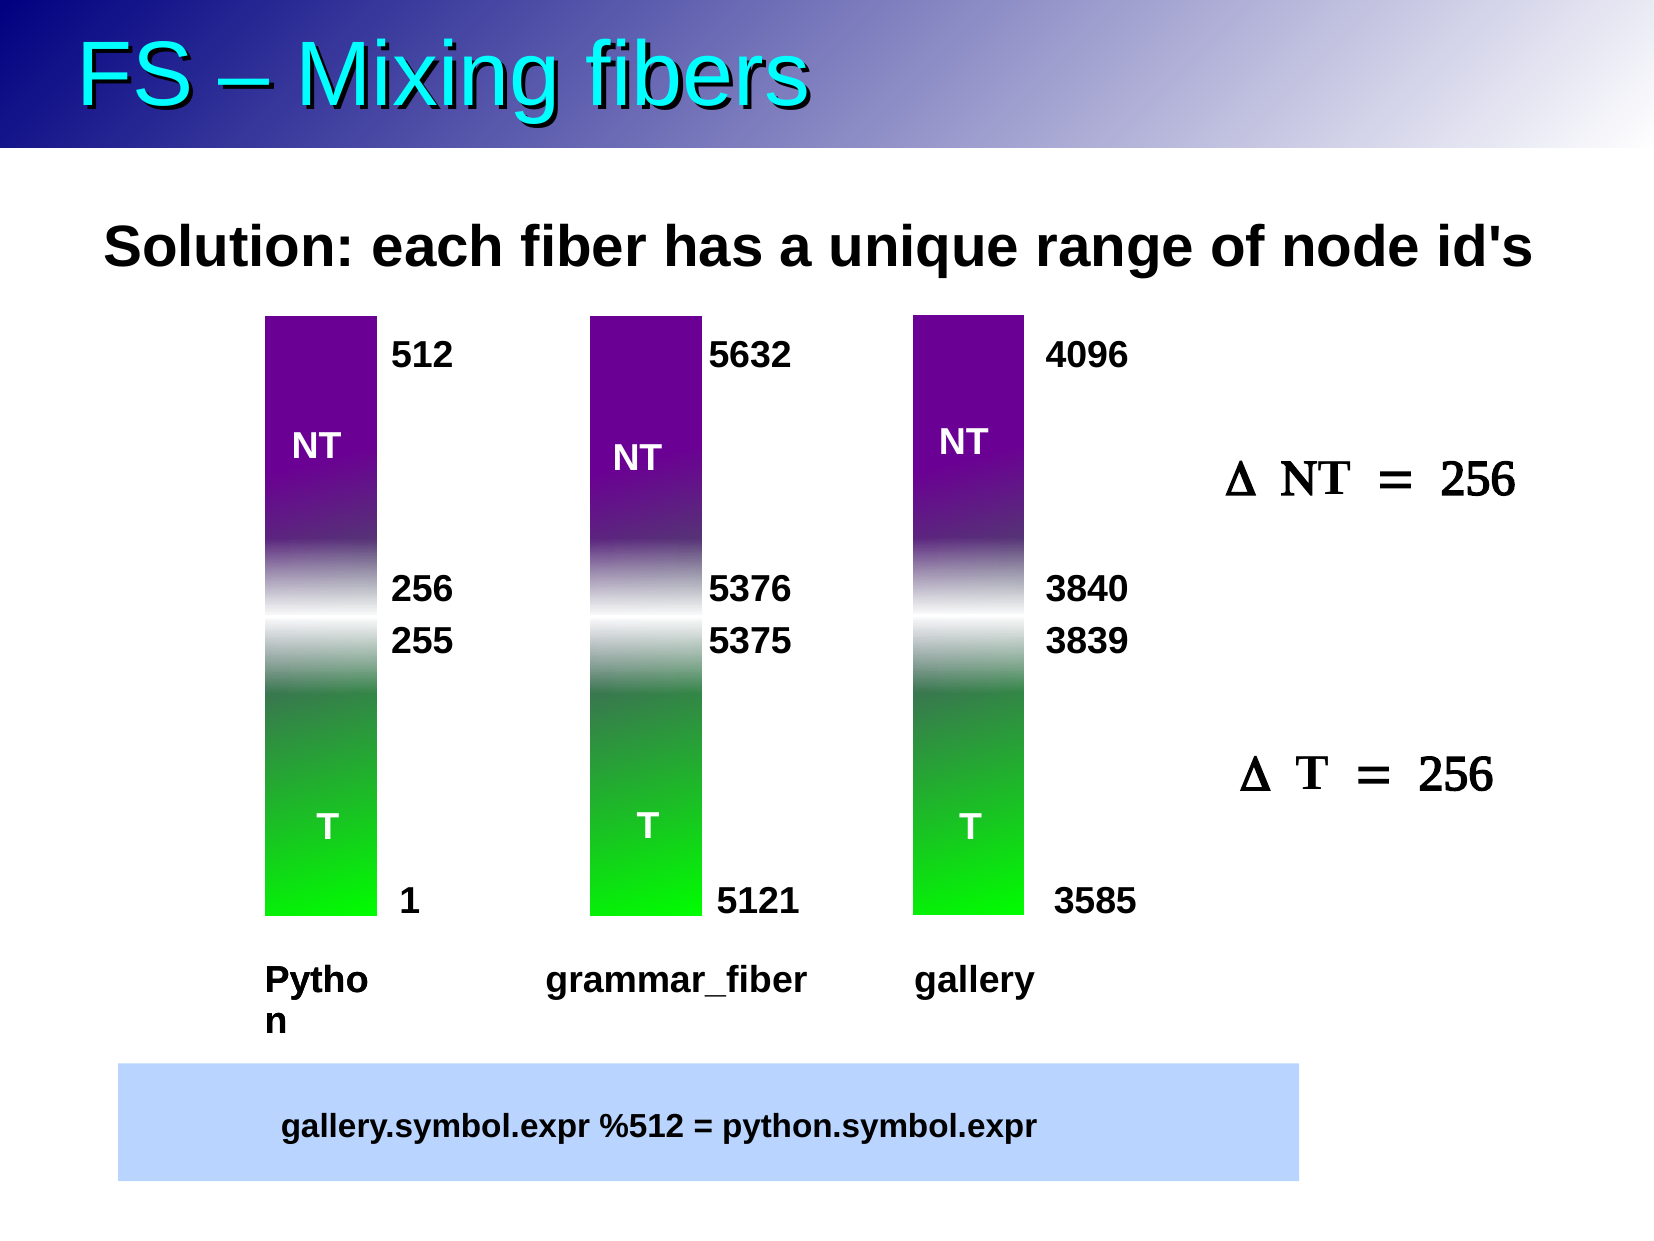

# FS – Mixing fibers
Solution: each fiber has a unique range of node id's
512
5632
4096
NT
NT
NT
NT
NT
D NT = 256
256
5376
3840
255
5375
3839
D T = 256
 T
 T
 T
 T
 T
1
5121
3585
Python
Python
grammar_fiber
gallery
 gallery.symbol.expr %512 = python.symbol.expr